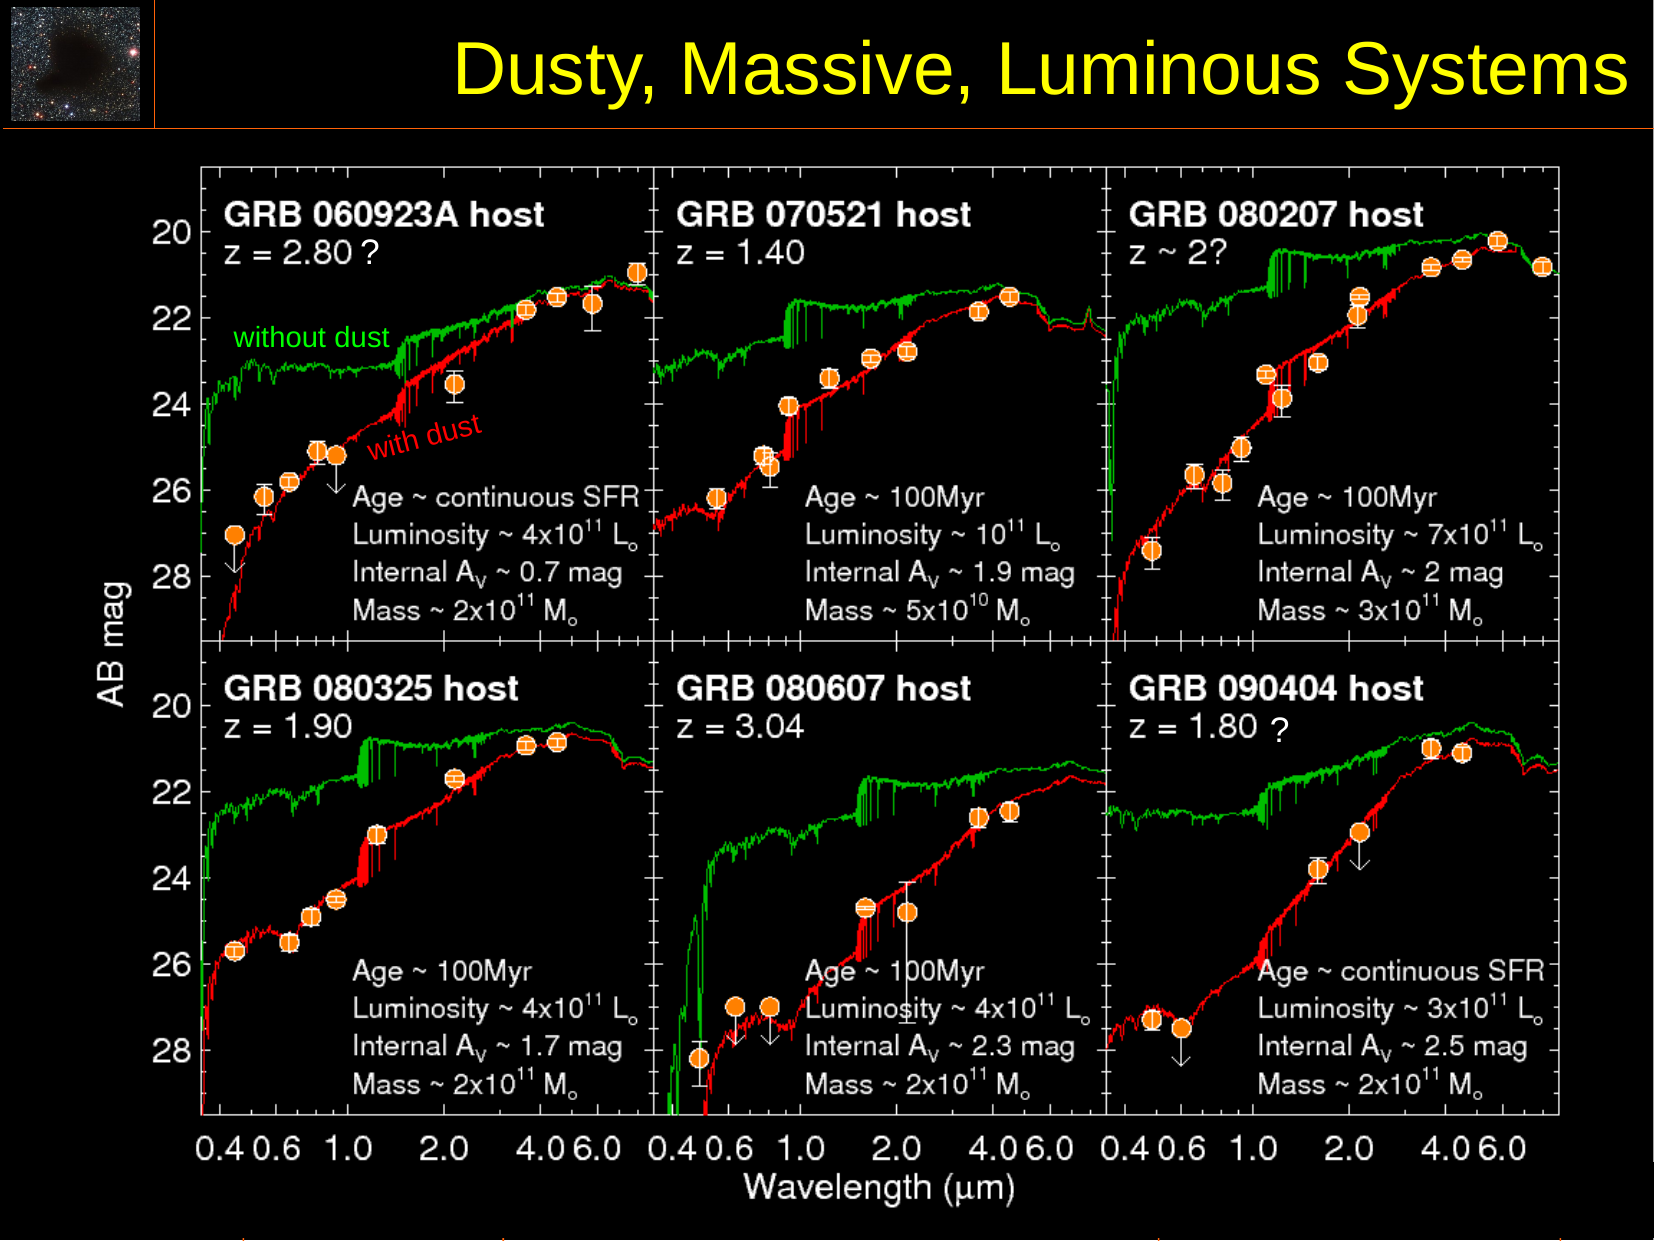

# Dusty, Massive, Luminous Systems
?
without dust
with dust
?
2012-03-05
26